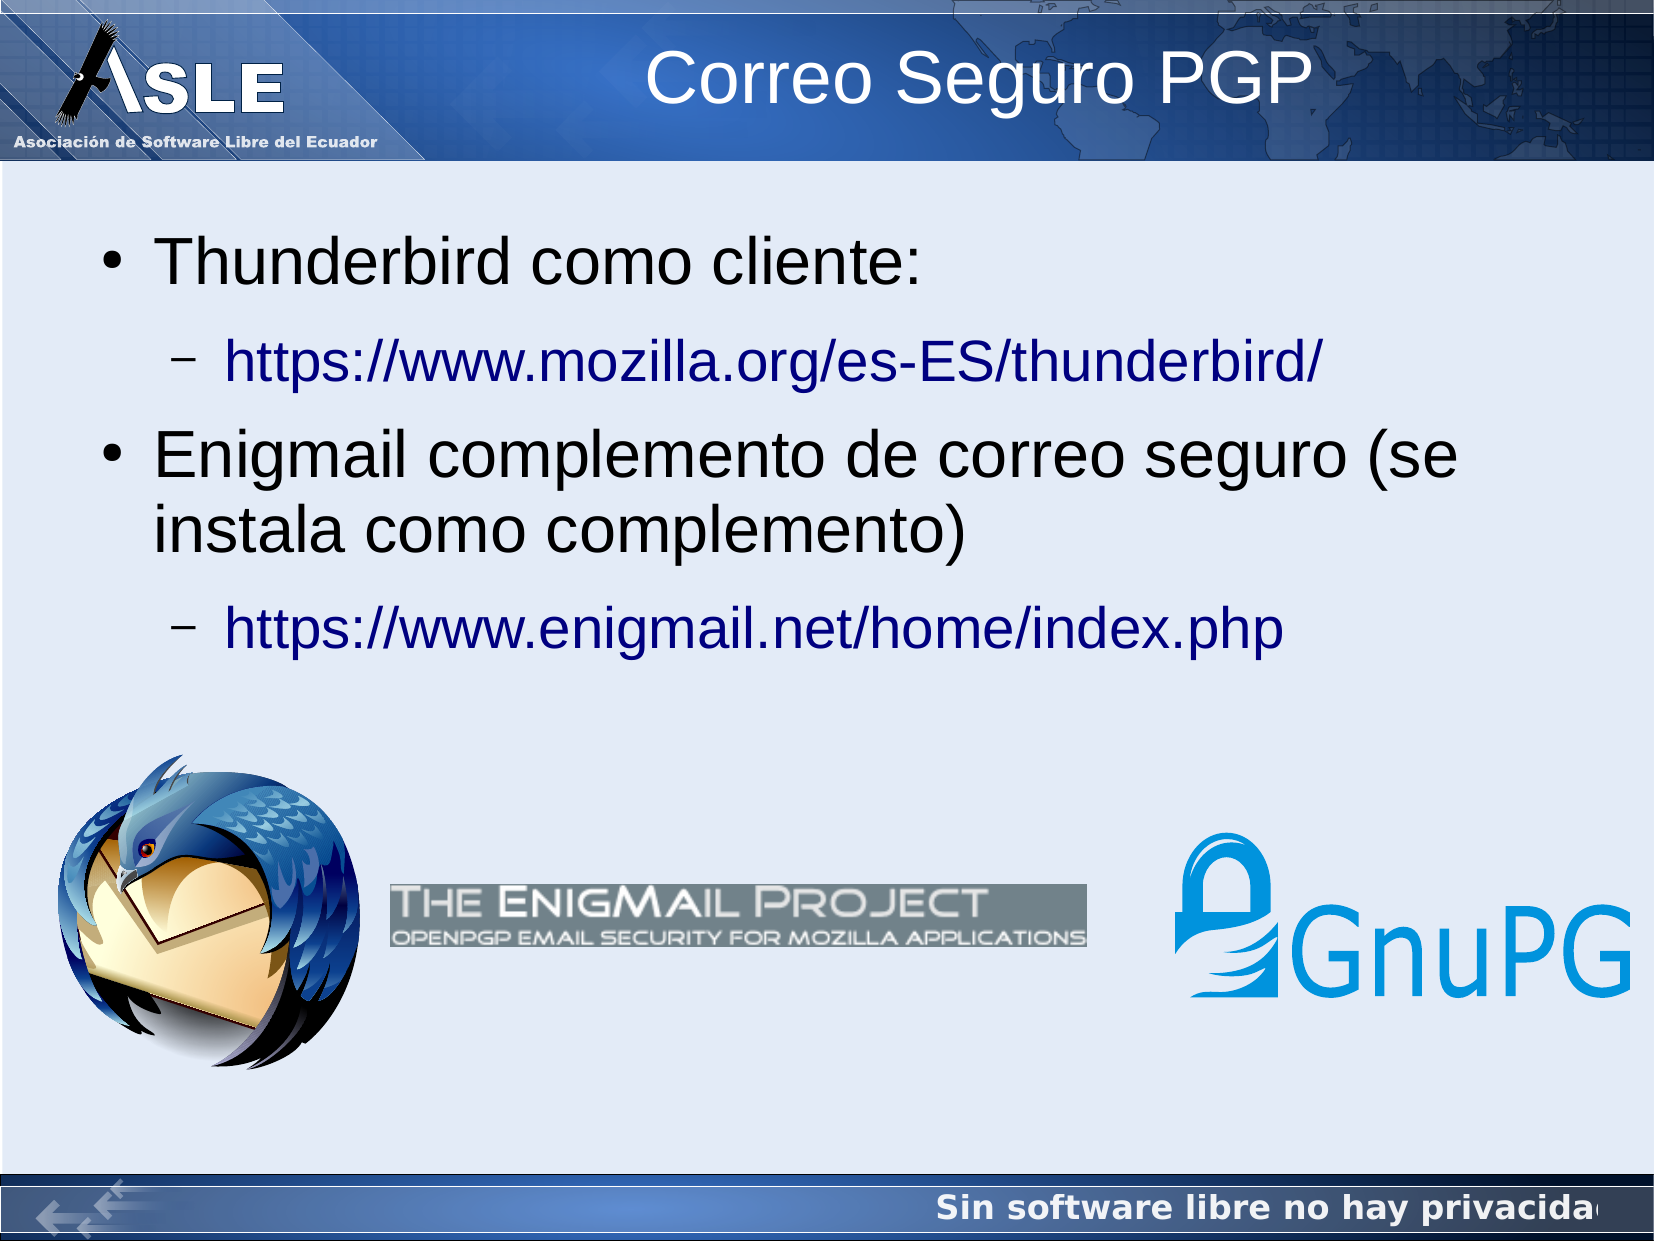

# Correo Seguro PGP
Thunderbird como cliente:
https://www.mozilla.org/es-ES/thunderbird/
Enigmail complemento de correo seguro (se instala como complemento)
https://www.enigmail.net/home/index.php